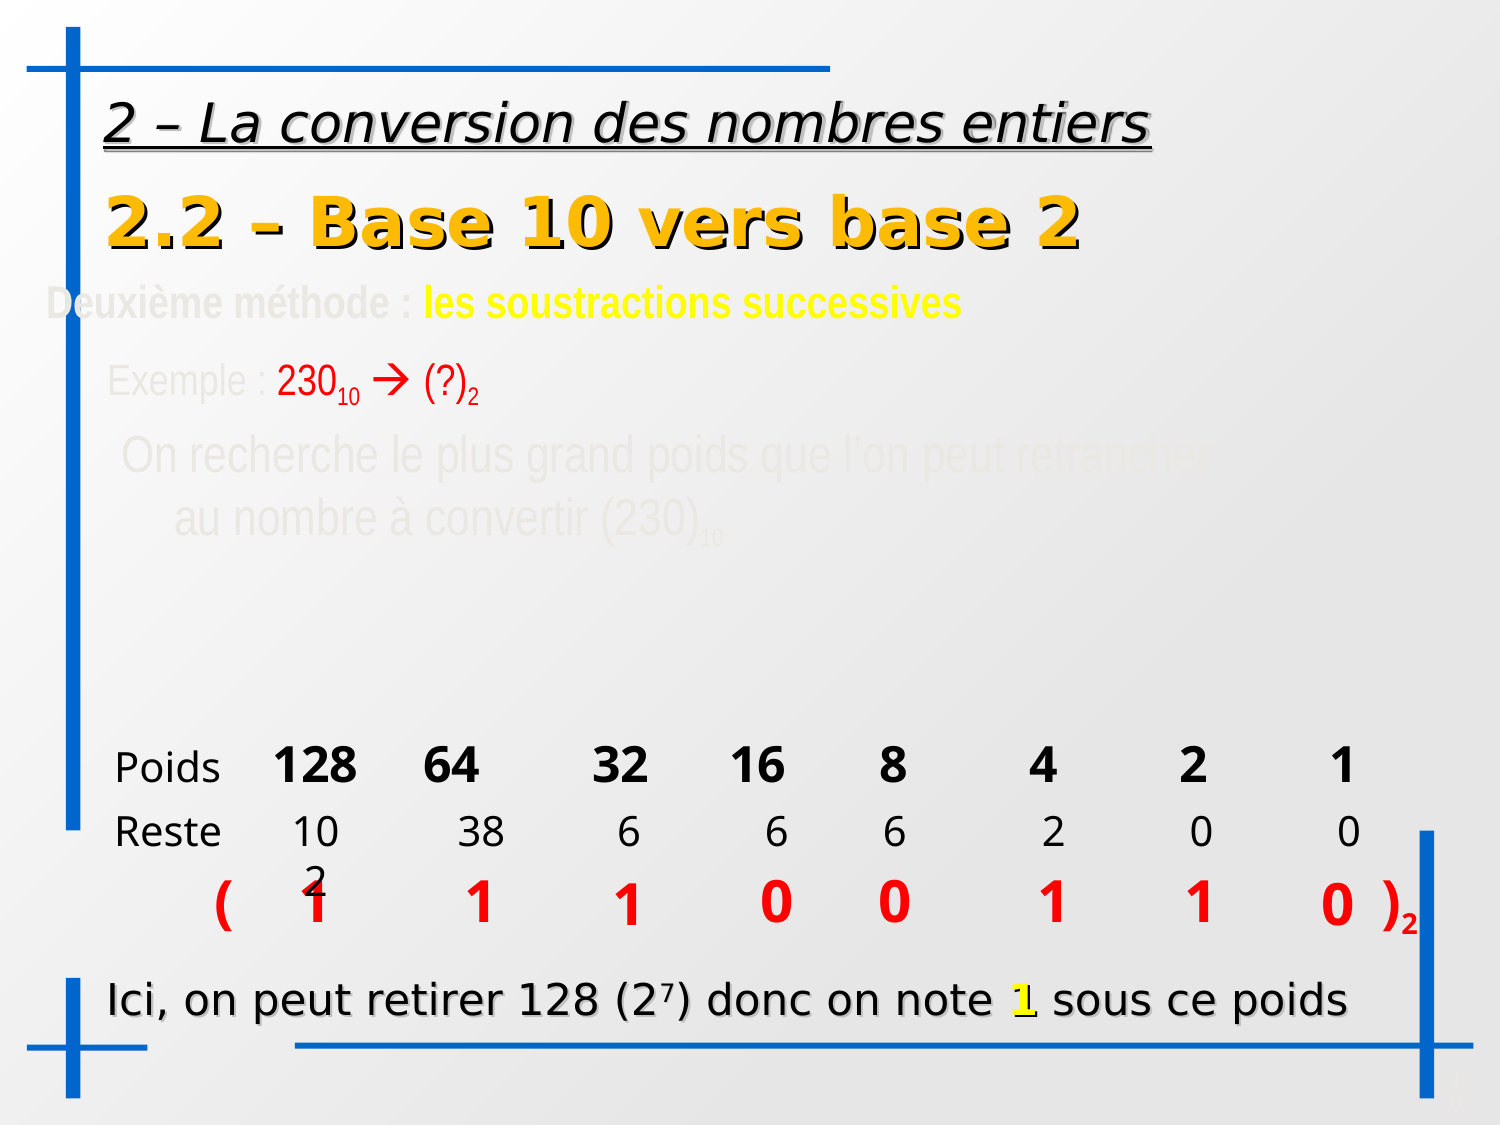

# 2 – La conversion des nombres entiers
2.2 – Base 10 vers base 2
 Deuxième méthode : les soustractions successives
Exemple : 23010  (?)2
On recherche le plus grand poids que l’on peut retrancher
au nombre à convertir (230)10
 Poids 128 64	 32	 16	 8	 4	 2	 1
 Reste
102
38
6
6
6
2
0
0
(
)2
1
1
0
0
1
1
1
0
Ici, on peut retirer 128 (27) donc on note 1 sous ce poids